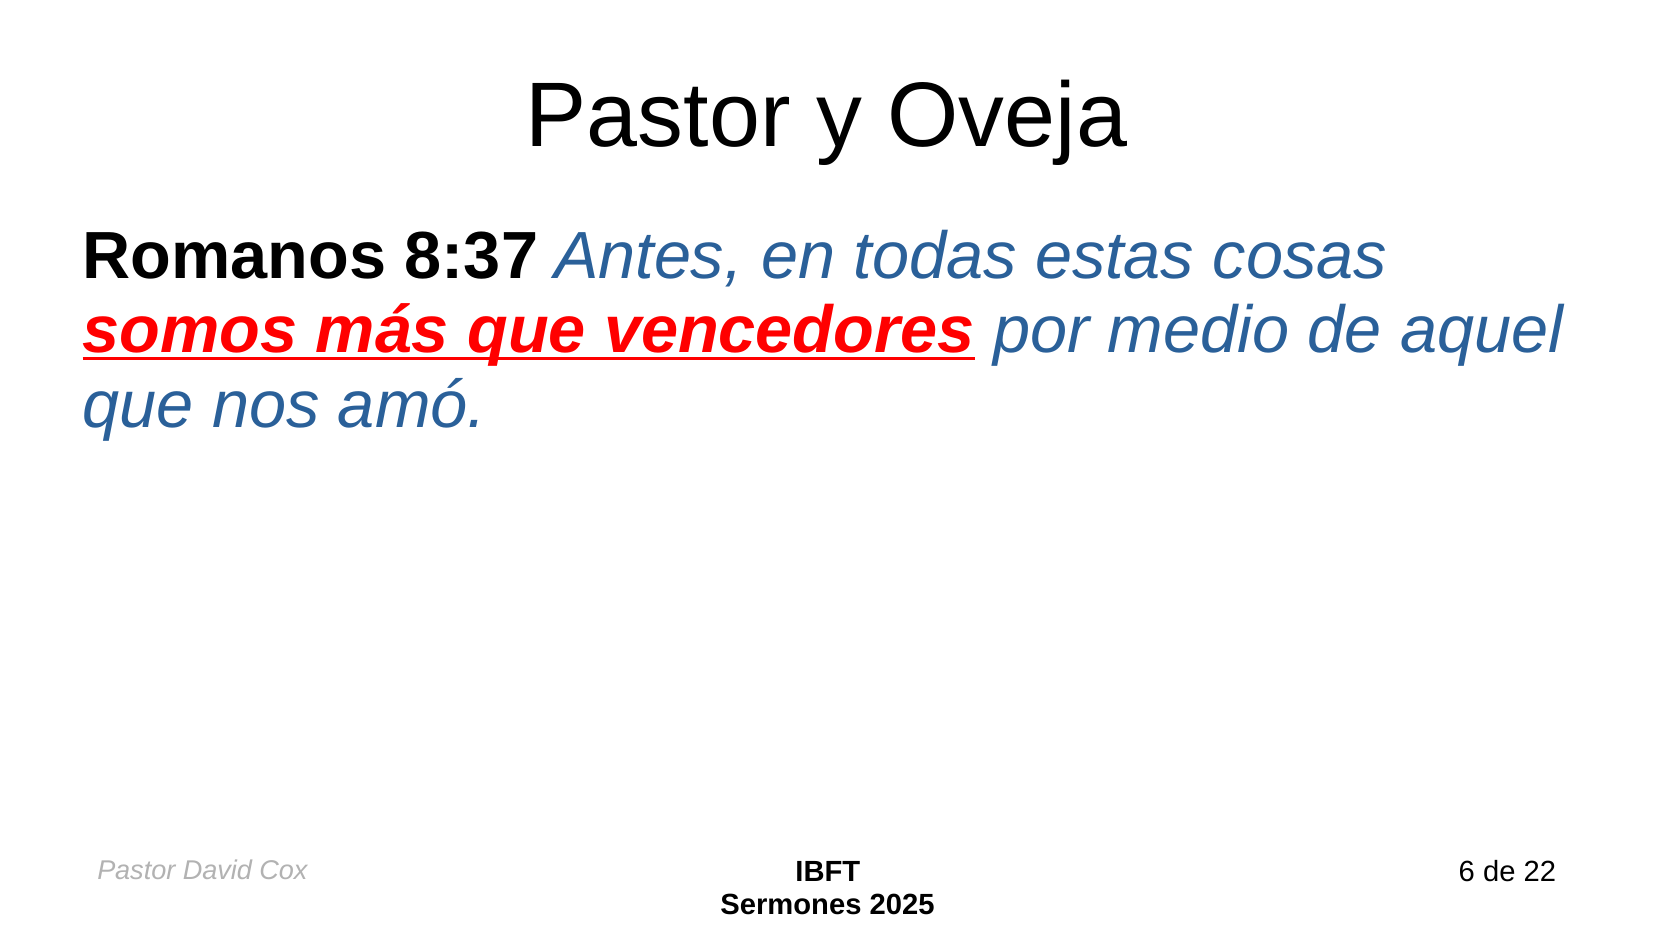

# Pastor y Oveja
Romanos 8:37 Antes, en todas estas cosas somos más que vencedores por medio de aquel que nos amó.